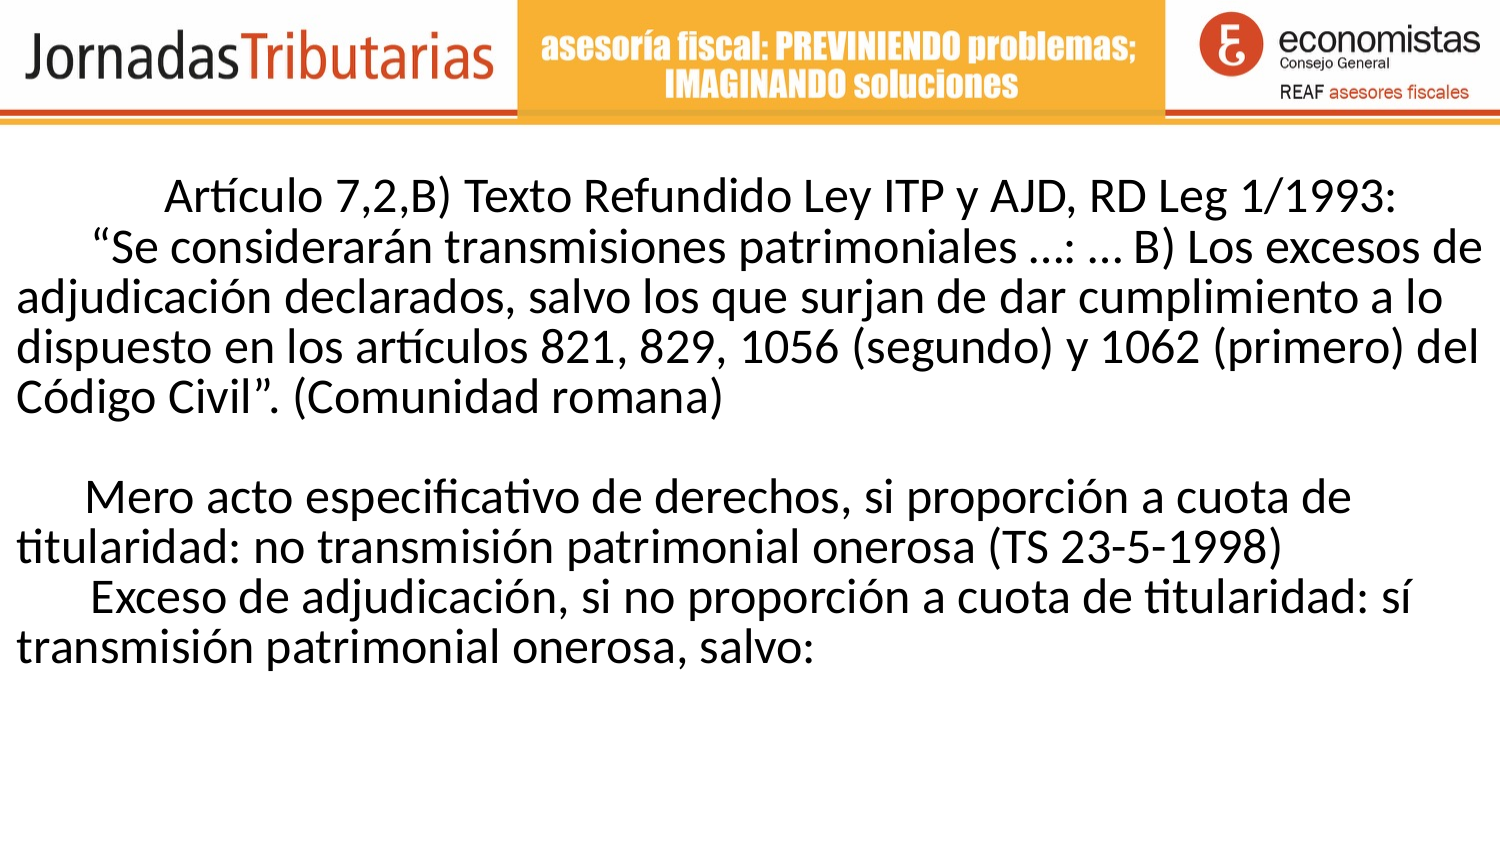

Artículo 7,2,B) Texto Refundido Ley ITP y AJD, RD Leg 1/1993:
	“Se considerarán transmisiones patrimoniales …: … B) Los excesos de adjudicación declarados, salvo los que surjan de dar cumplimiento a lo dispuesto en los artículos 821, 829, 1056 (segundo) y 1062 (primero) del Código Civil”. (Comunidad romana)
 Mero acto especificativo de derechos, si proporción a cuota de titularidad: no transmisión patrimonial onerosa (TS 23-5-1998)
	Exceso de adjudicación, si no proporción a cuota de titularidad: sí transmisión patrimonial onerosa, salvo: